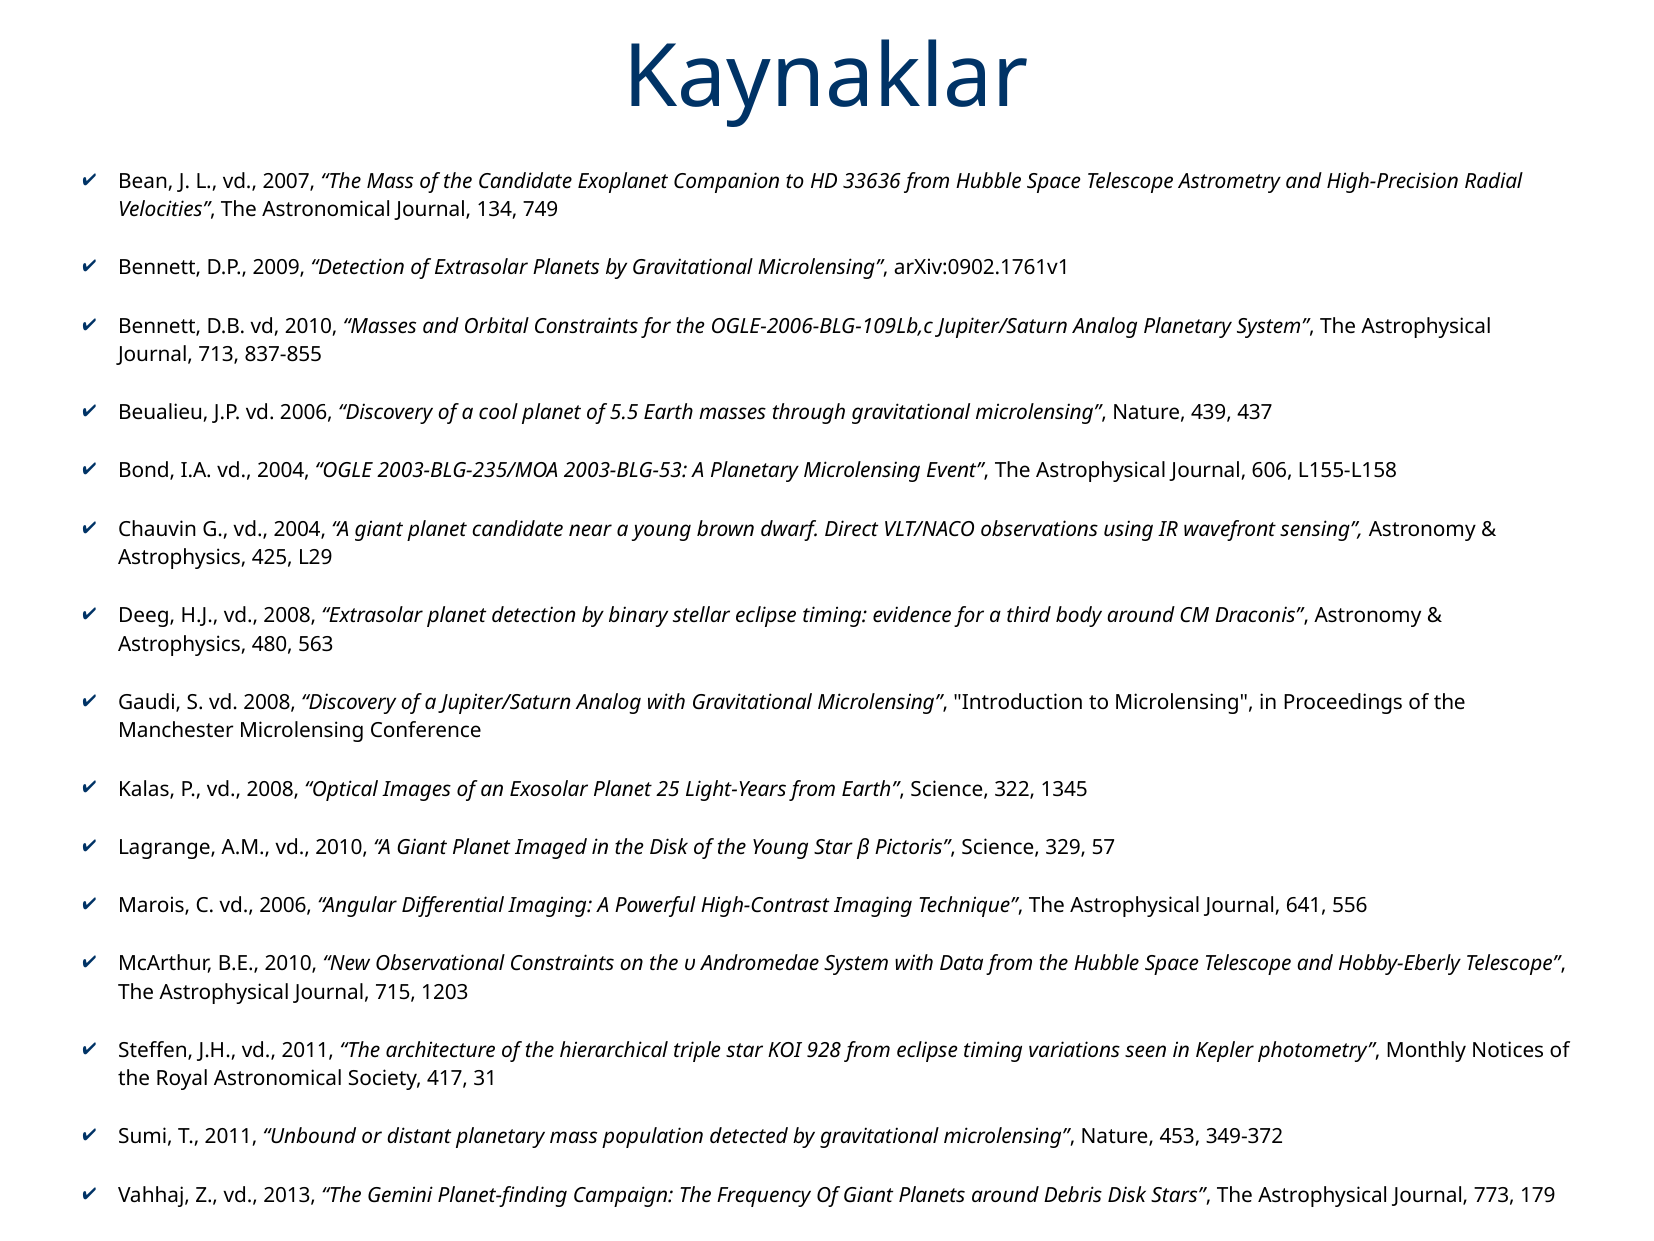

# Kaynaklar
Bean, J. L., vd., 2007, “The Mass of the Candidate Exoplanet Companion to HD 33636 from Hubble Space Telescope Astrometry and High-Precision Radial Velocities”, The Astronomical Journal, 134, 749
Bennett, D.P., 2009, “Detection of Extrasolar Planets by Gravitational Microlensing”, arXiv:0902.1761v1
Bennett, D.B. vd, 2010, “Masses and Orbital Constraints for the OGLE-2006-BLG-109Lb,c Jupiter/Saturn Analog Planetary System”, The Astrophysical Journal, 713, 837-855
Beualieu, J.P. vd. 2006, “Discovery of a cool planet of 5.5 Earth masses through gravitational microlensing”, Nature, 439, 437
Bond, I.A. vd., 2004, “OGLE 2003-BLG-235/MOA 2003-BLG-53: A Planetary Microlensing Event”, The Astrophysical Journal, 606, L155-L158
Chauvin G., vd., 2004, “A giant planet candidate near a young brown dwarf. Direct VLT/NACO observations using IR wavefront sensing”, Astronomy & Astrophysics, 425, L29
Deeg, H.J., vd., 2008, “Extrasolar planet detection by binary stellar eclipse timing: evidence for a third body around CM Draconis”, Astronomy & Astrophysics, 480, 563
Gaudi, S. vd. 2008, “Discovery of a Jupiter/Saturn Analog with Gravitational Microlensing”, "Introduction to Microlensing", in Proceedings of the Manchester Microlensing Conference
Kalas, P., vd., 2008, “Optical Images of an Exosolar Planet 25 Light-Years from Earth”, Science, 322, 1345
Lagrange, A.M., vd., 2010, “A Giant Planet Imaged in the Disk of the Young Star β Pictoris”, Science, 329, 57
Marois, C. vd., 2006, “Angular Differential Imaging: A Powerful High-Contrast Imaging Technique”, The Astrophysical Journal, 641, 556
McArthur, B.E., 2010, “New Observational Constraints on the υ Andromedae System with Data from the Hubble Space Telescope and Hobby-Eberly Telescope”, The Astrophysical Journal, 715, 1203
Steffen, J.H., vd., 2011, “The architecture of the hierarchical triple star KOI 928 from eclipse timing variations seen in Kepler photometry”, Monthly Notices of the Royal Astronomical Society, 417, 31
Sumi, T., 2011, “Unbound or distant planetary mass population detected by gravitational microlensing”, Nature, 453, 349-372
Vahhaj, Z., vd., 2013, “The Gemini Planet-finding Campaign: The Frequency Of Giant Planets around Debris Disk Stars”, The Astrophysical Journal, 773, 179